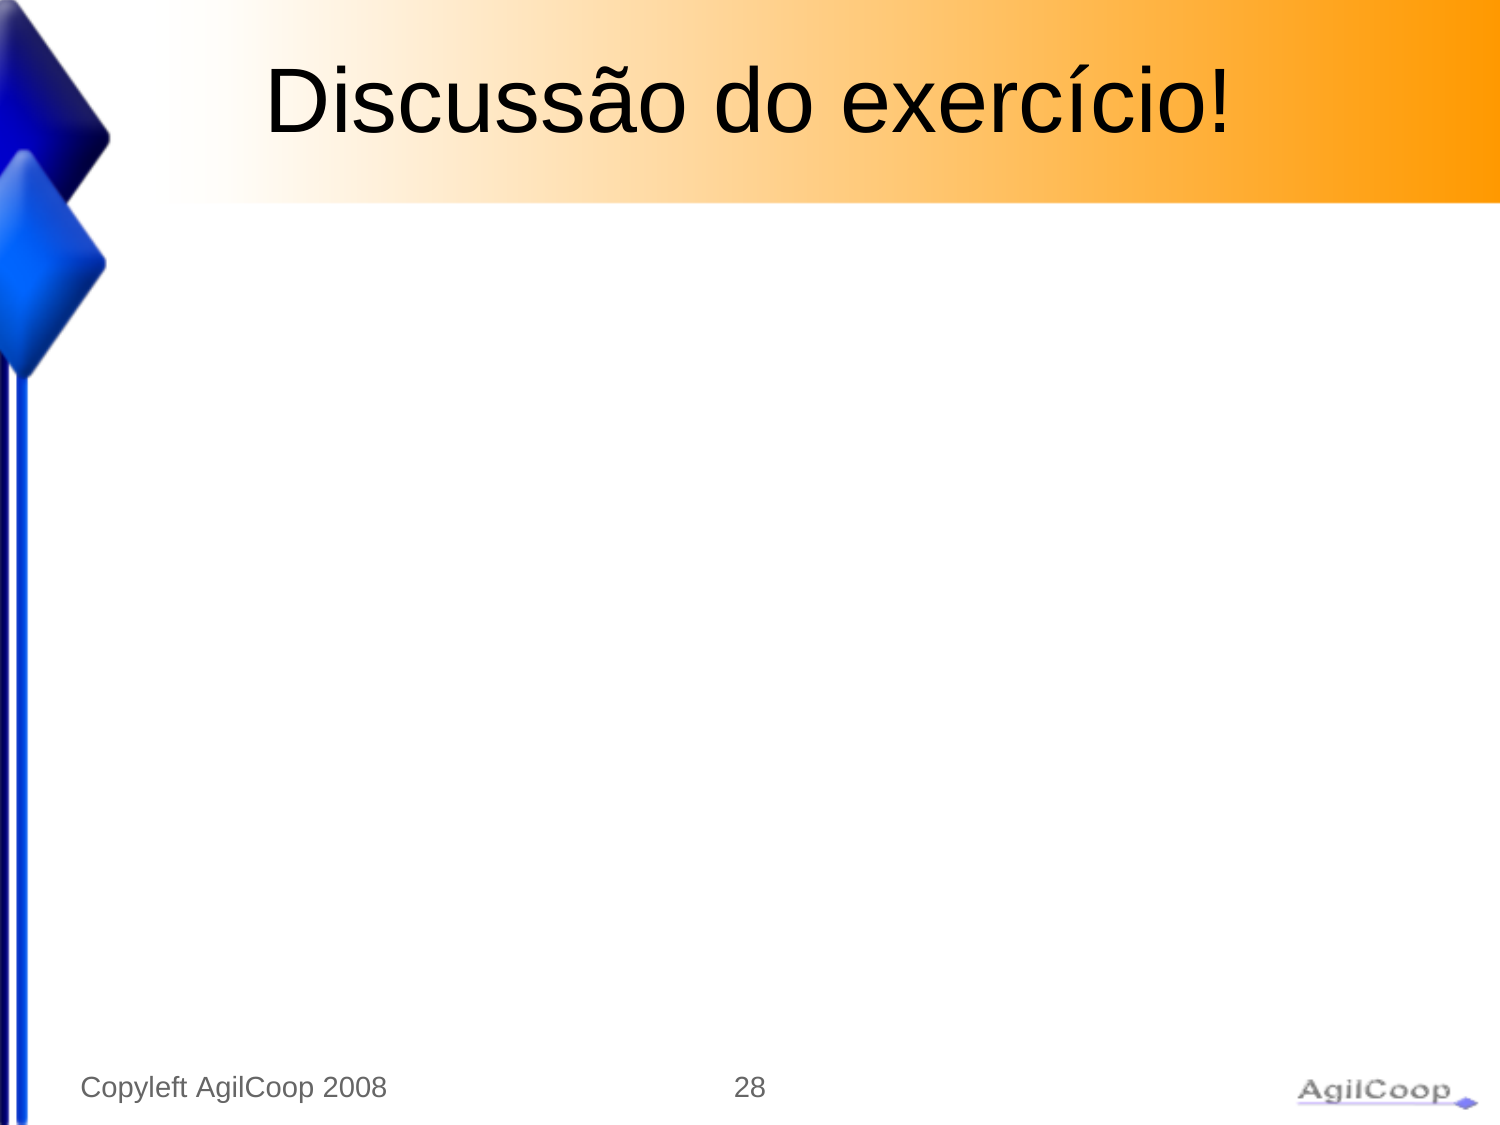

# Discussão do exercício!
Copyleft AgilCoop 2008
28